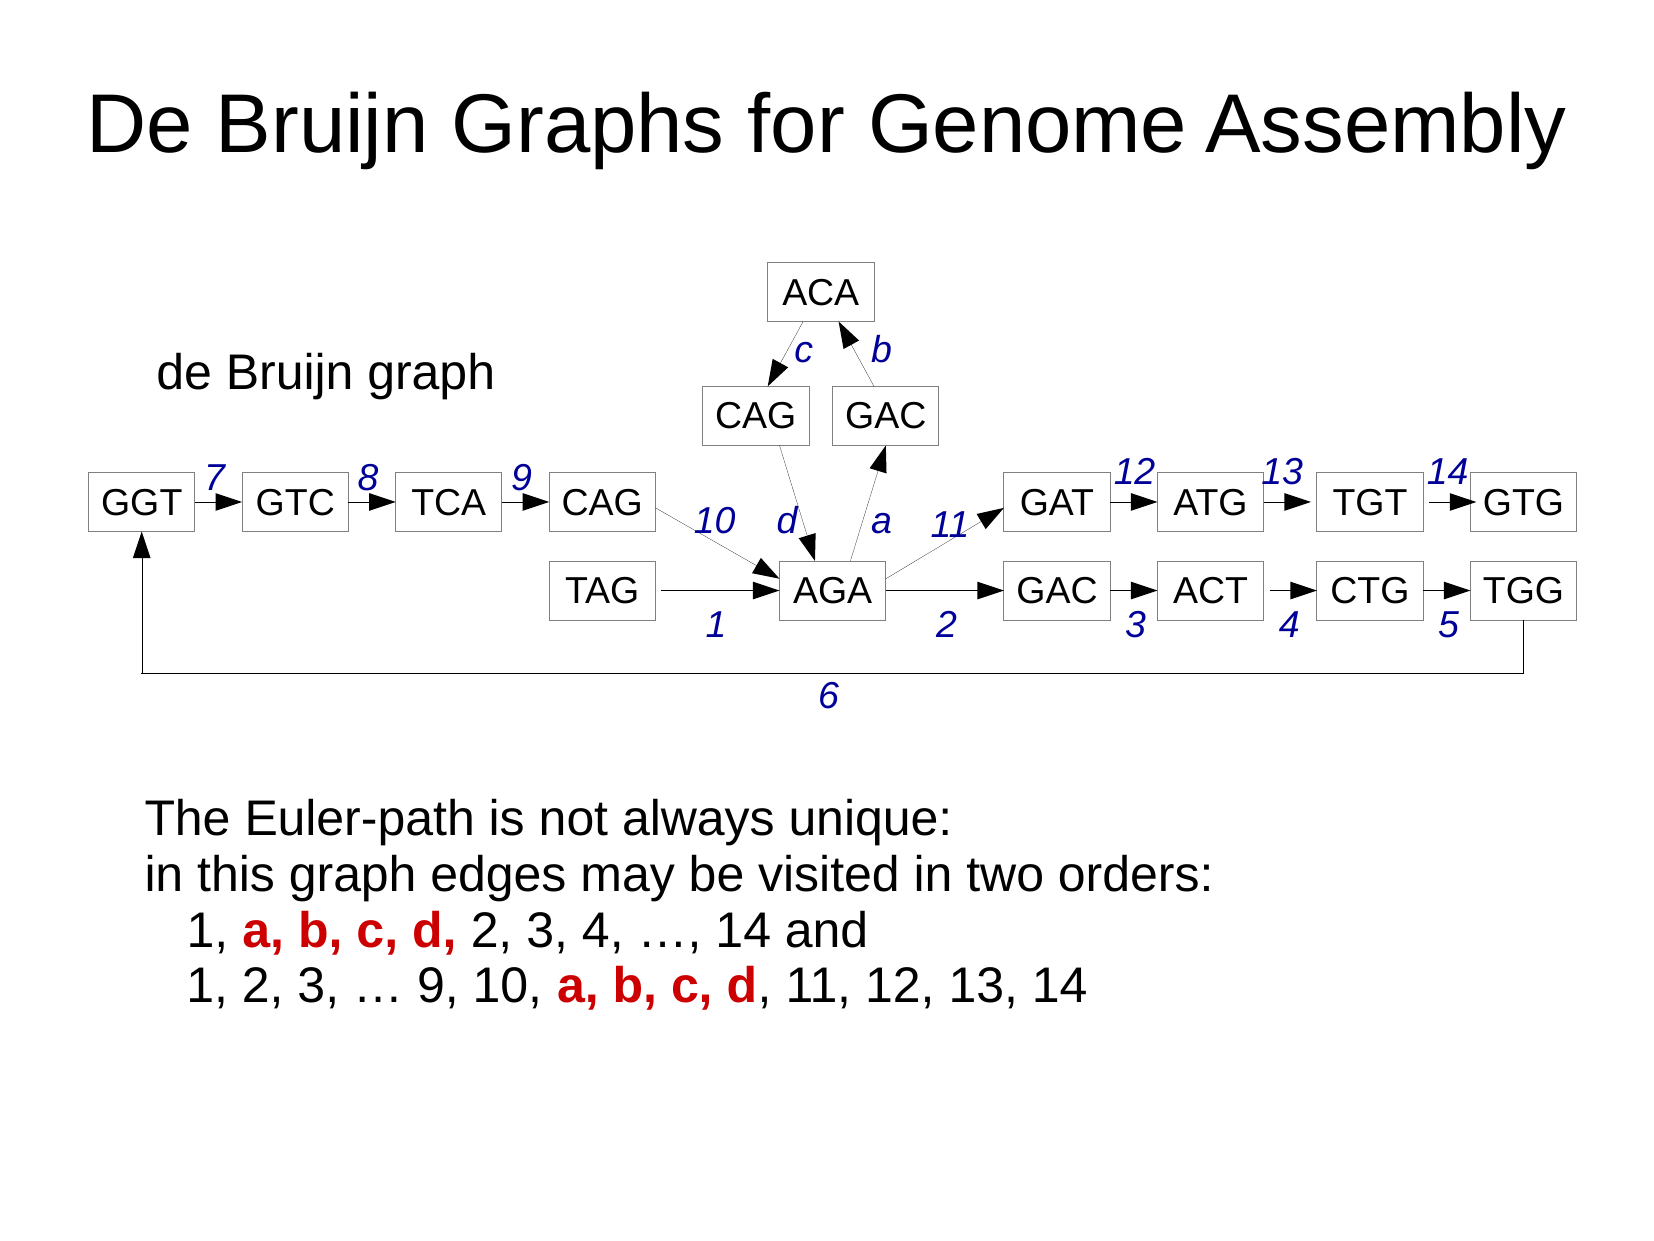

# De Bruijn Graphs for Genome Assembly
ACA
c
b
de Bruijn graph
CAG
GAC
12
13
14
7
8
9
GGT
GTC
TCA
CAG
GAT
ATG
TGT
GTG
10
d
a
11
TAG
AGA
GAC
ACT
CTG
TGG
1
2
3
4
5
6
The Euler-path is not always unique:
in this graph edges may be visited in two orders:
 1, a, b, c, d, 2, 3, 4, …, 14 and
 1, 2, 3, … 9, 10, a, b, c, d, 11, 12, 13, 14
The Euler-path corresponds to the result of the assembly:
TAGACTGGTCAGATGTG